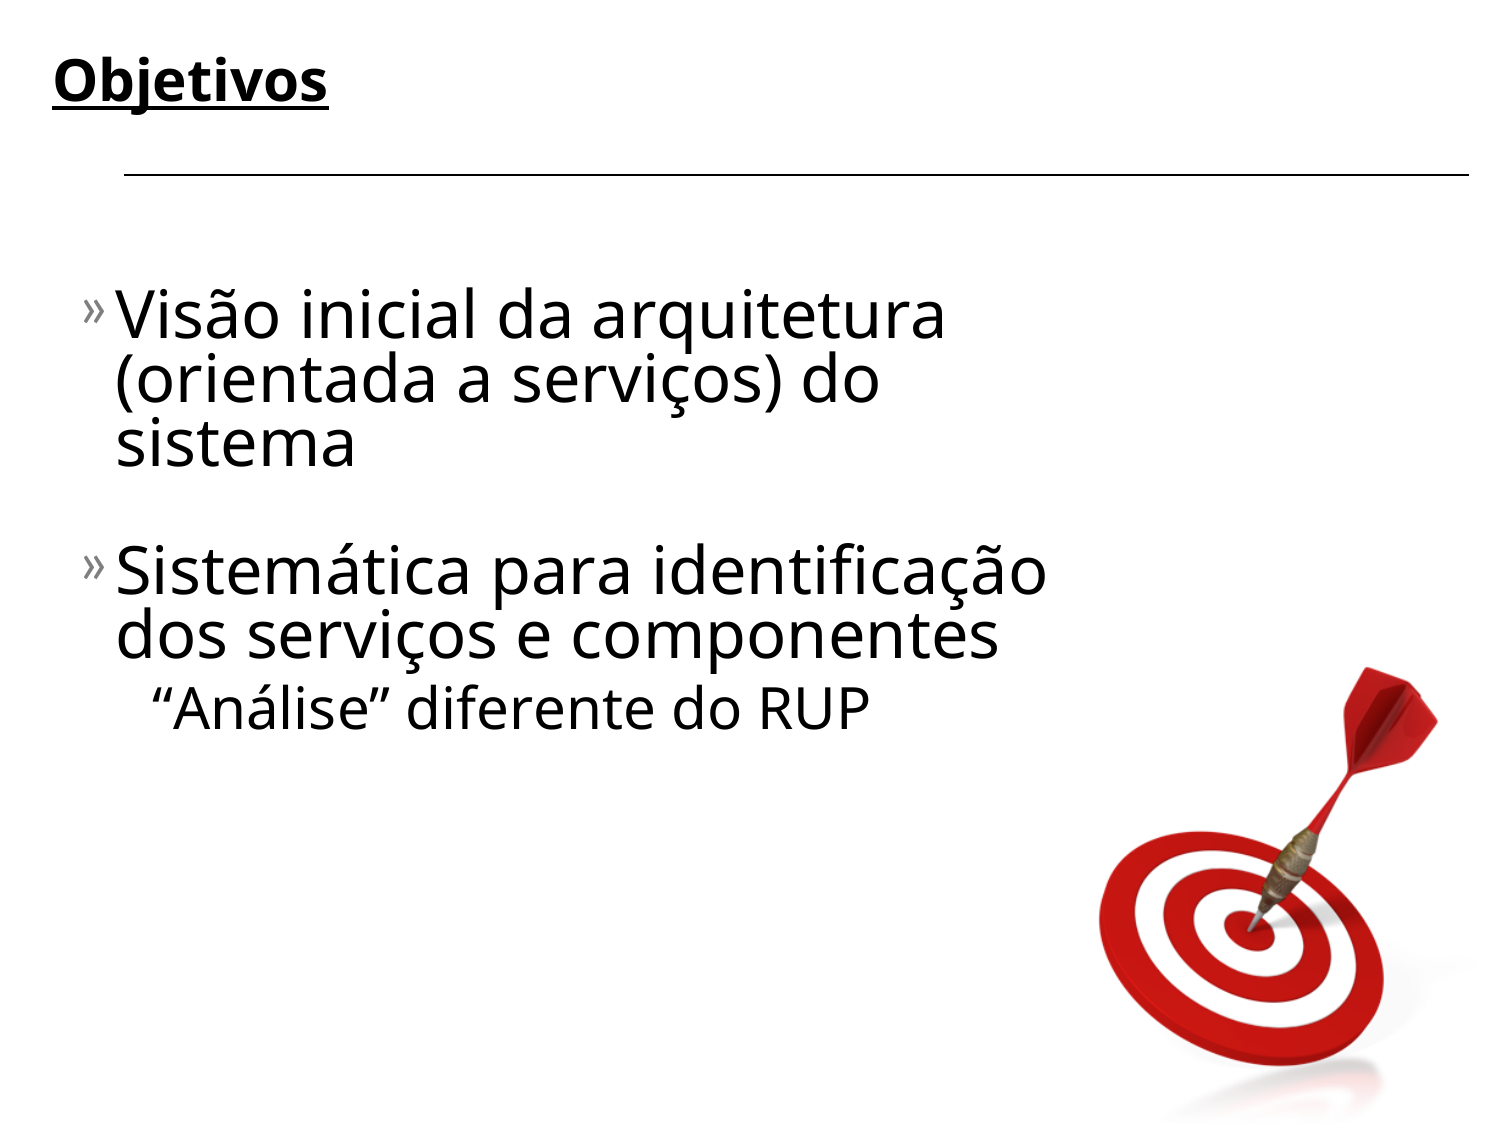

Objetivos
Visão inicial da arquitetura (orientada a serviços) do sistema
Sistemática para identificação dos serviços e componentes
“Análise” diferente do RUP